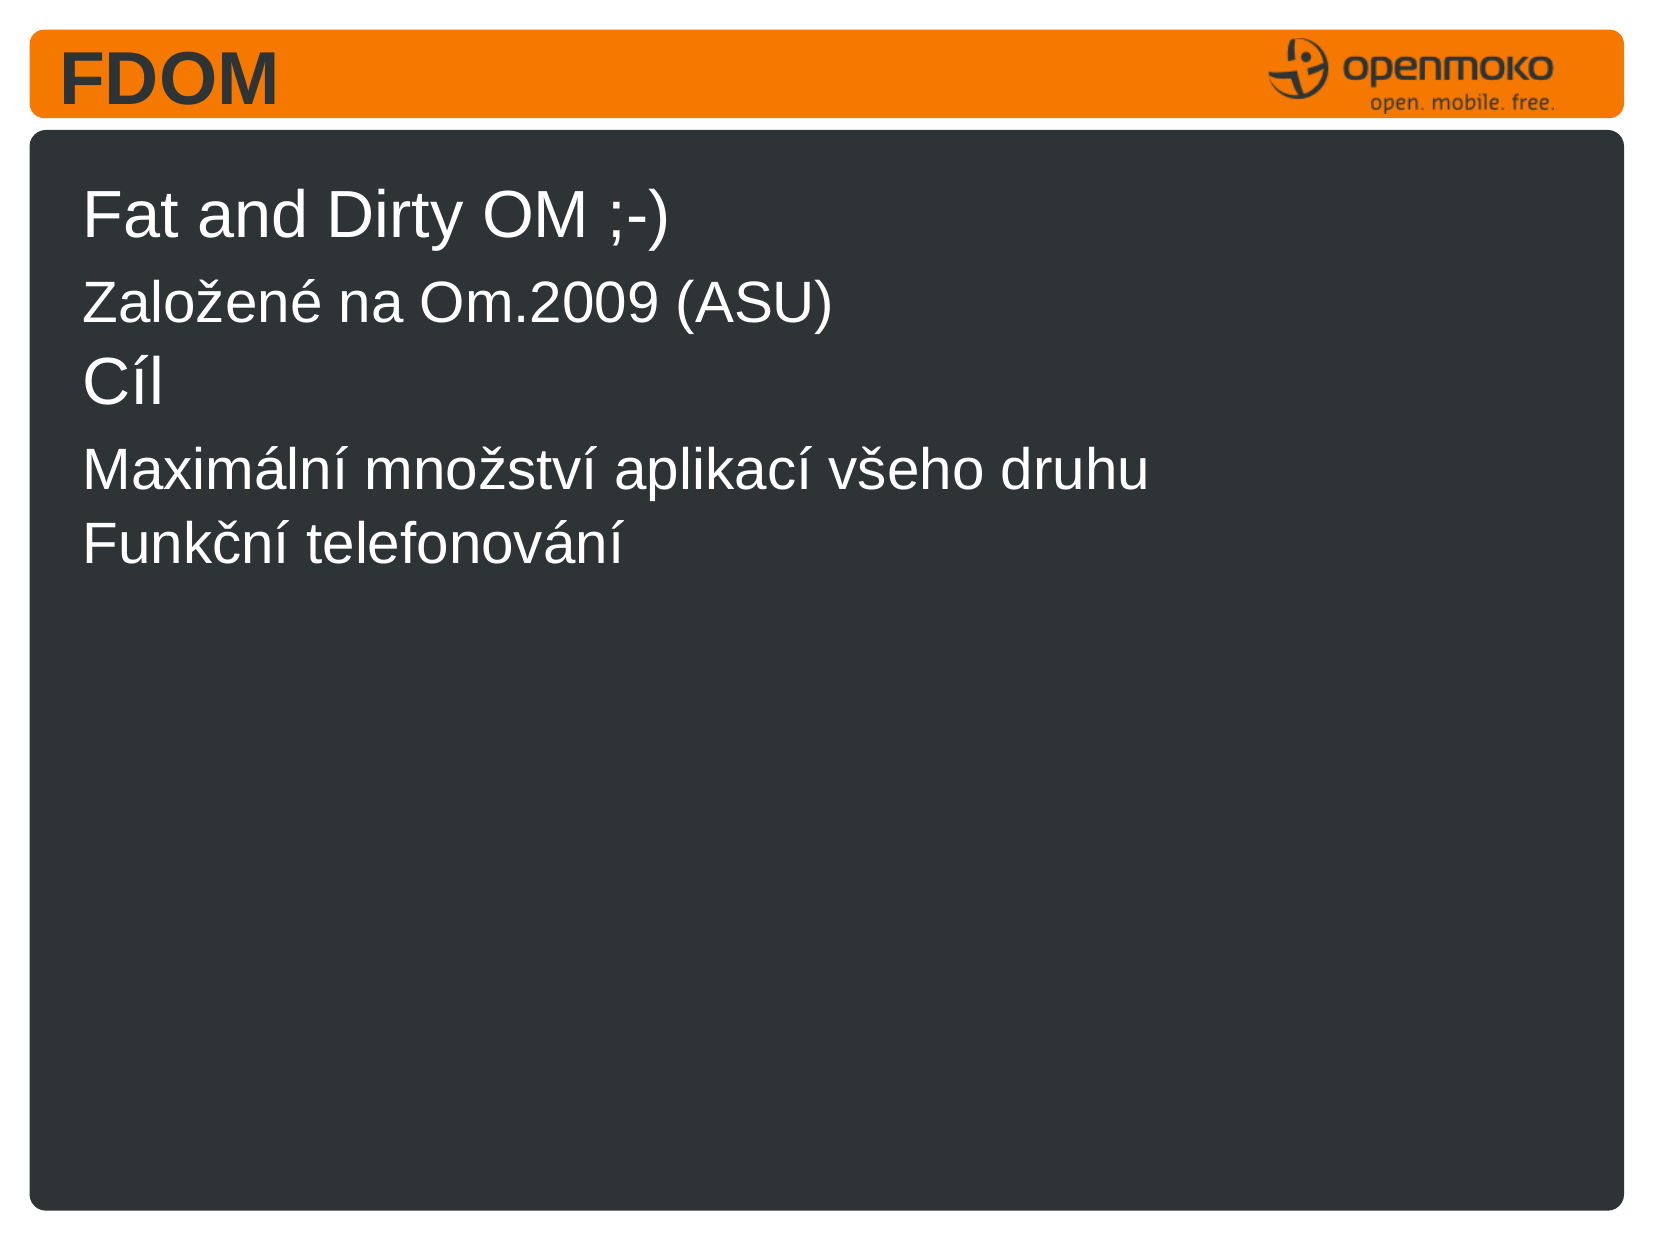

# FDOM
Fat and Dirty OM ;-)
Založené na Om.2009 (ASU)
Cíl
Maximální množství aplikací všeho druhu
Funkční telefonování